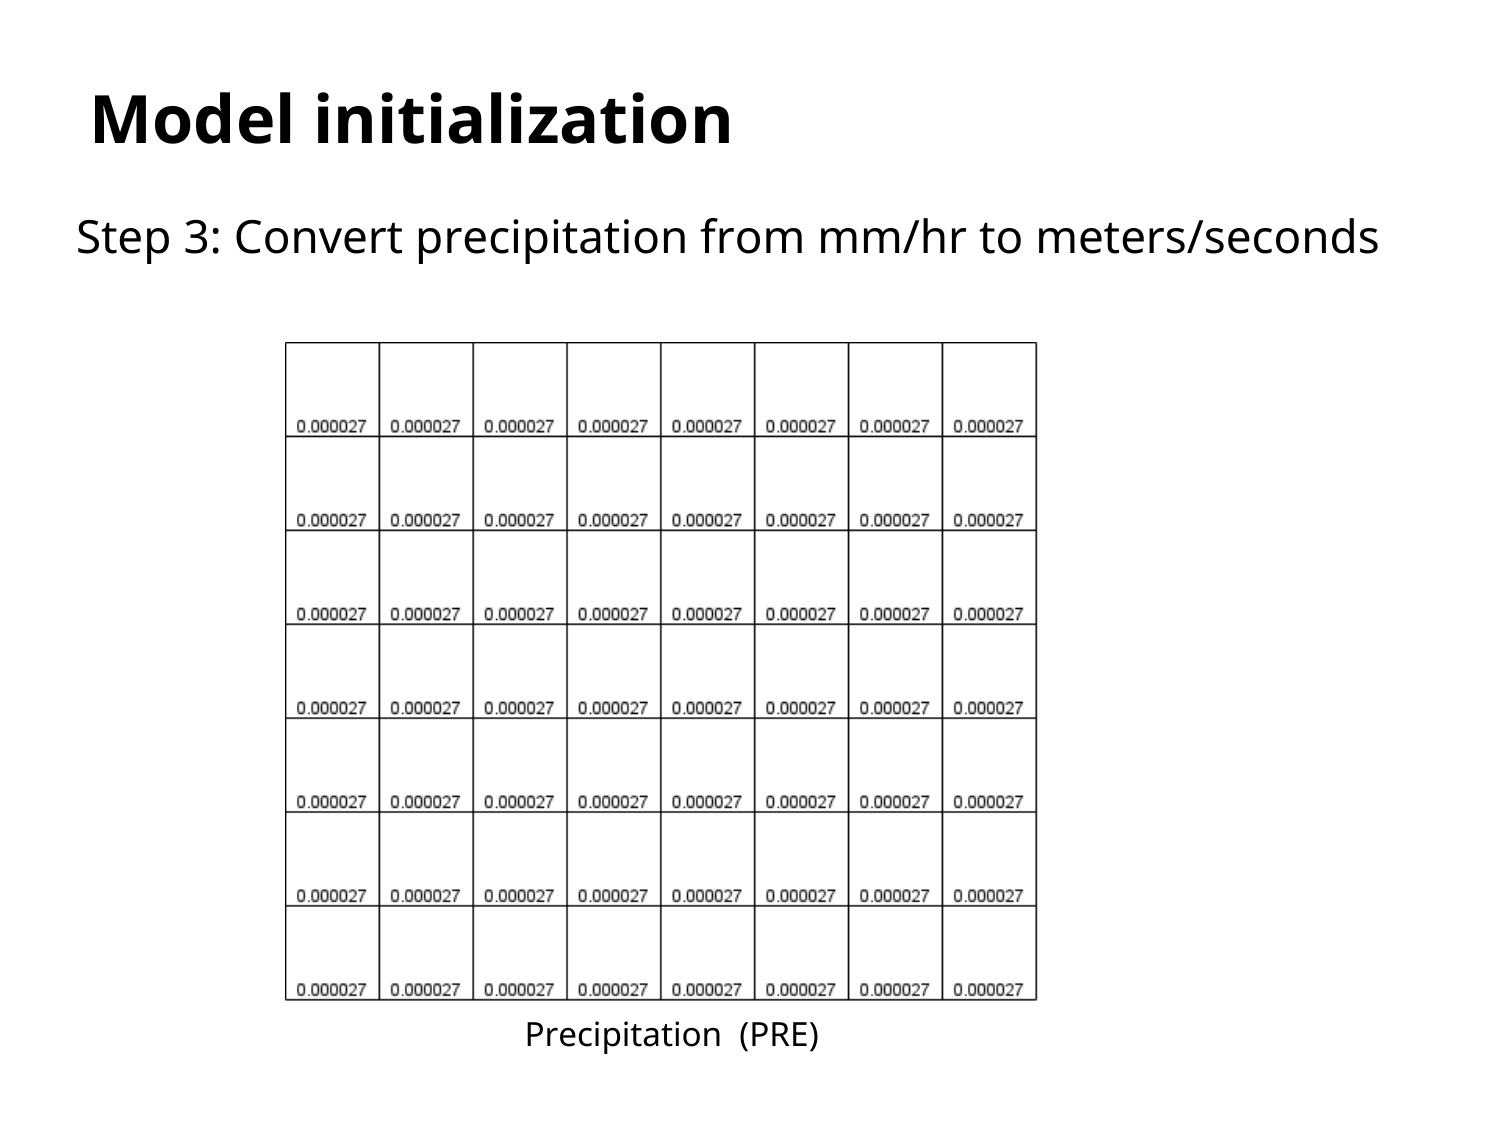

Model initialization
Step 3: Convert precipitation from mm/hr to meters/seconds
Precipitation (PRE)